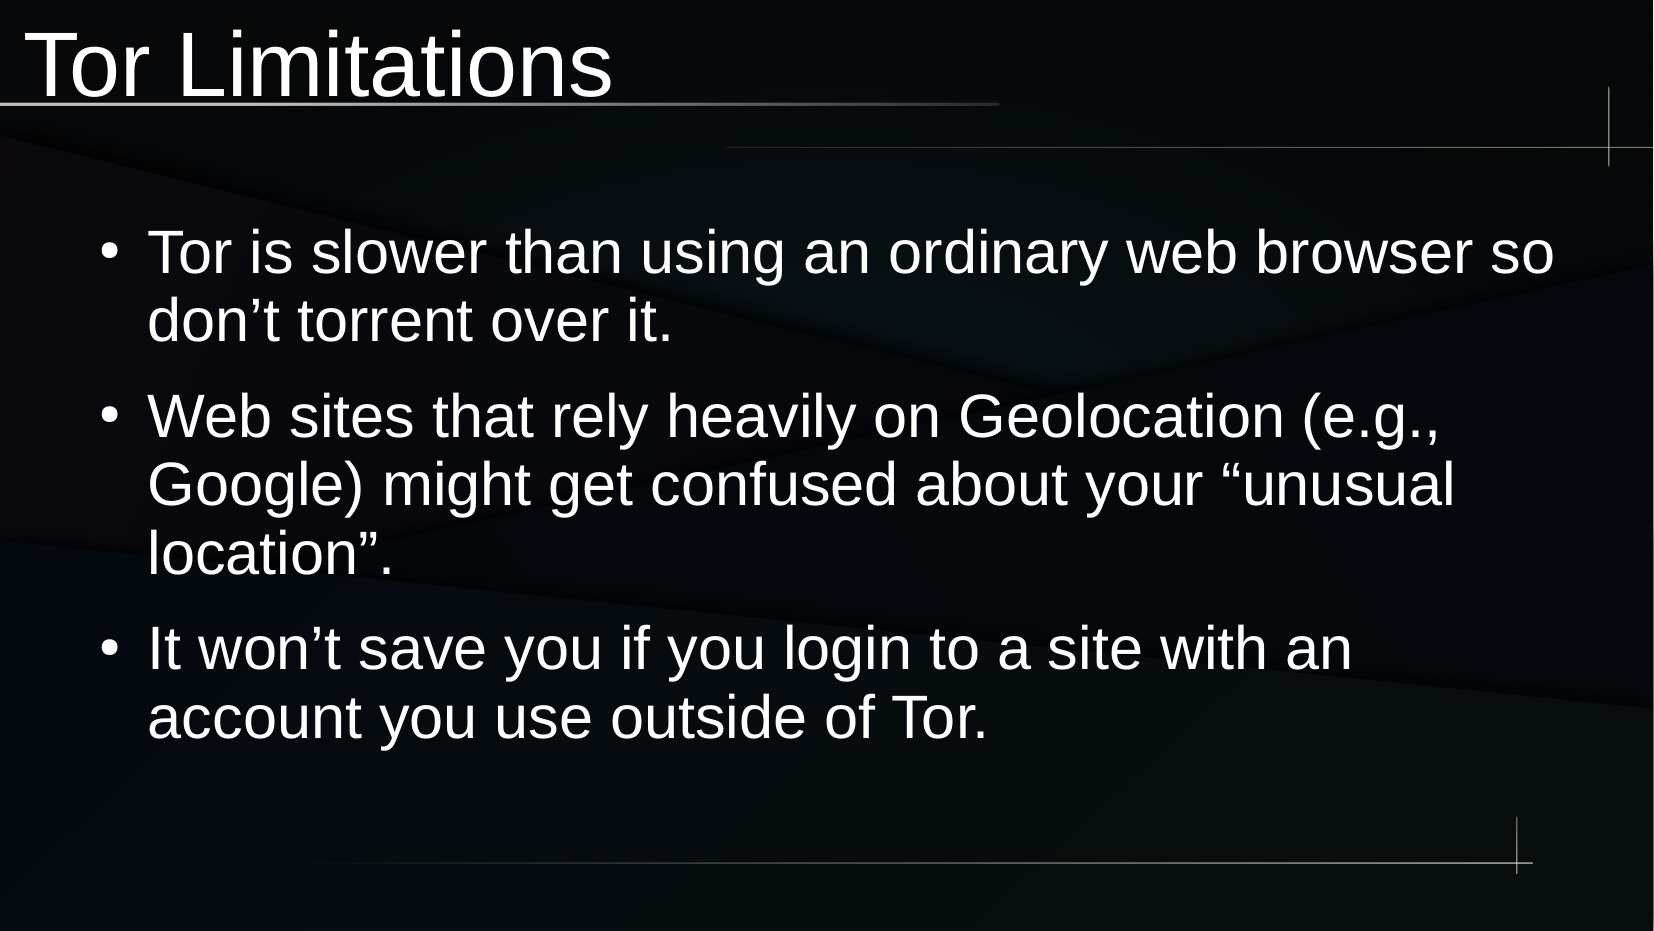

# Tor Limitations
Tor is slower than using an ordinary web browser so don’t torrent over it.
Web sites that rely heavily on Geolocation (e.g., Google) might get confused about your “unusual location”.
It won’t save you if you login to a site with an account you use outside of Tor.